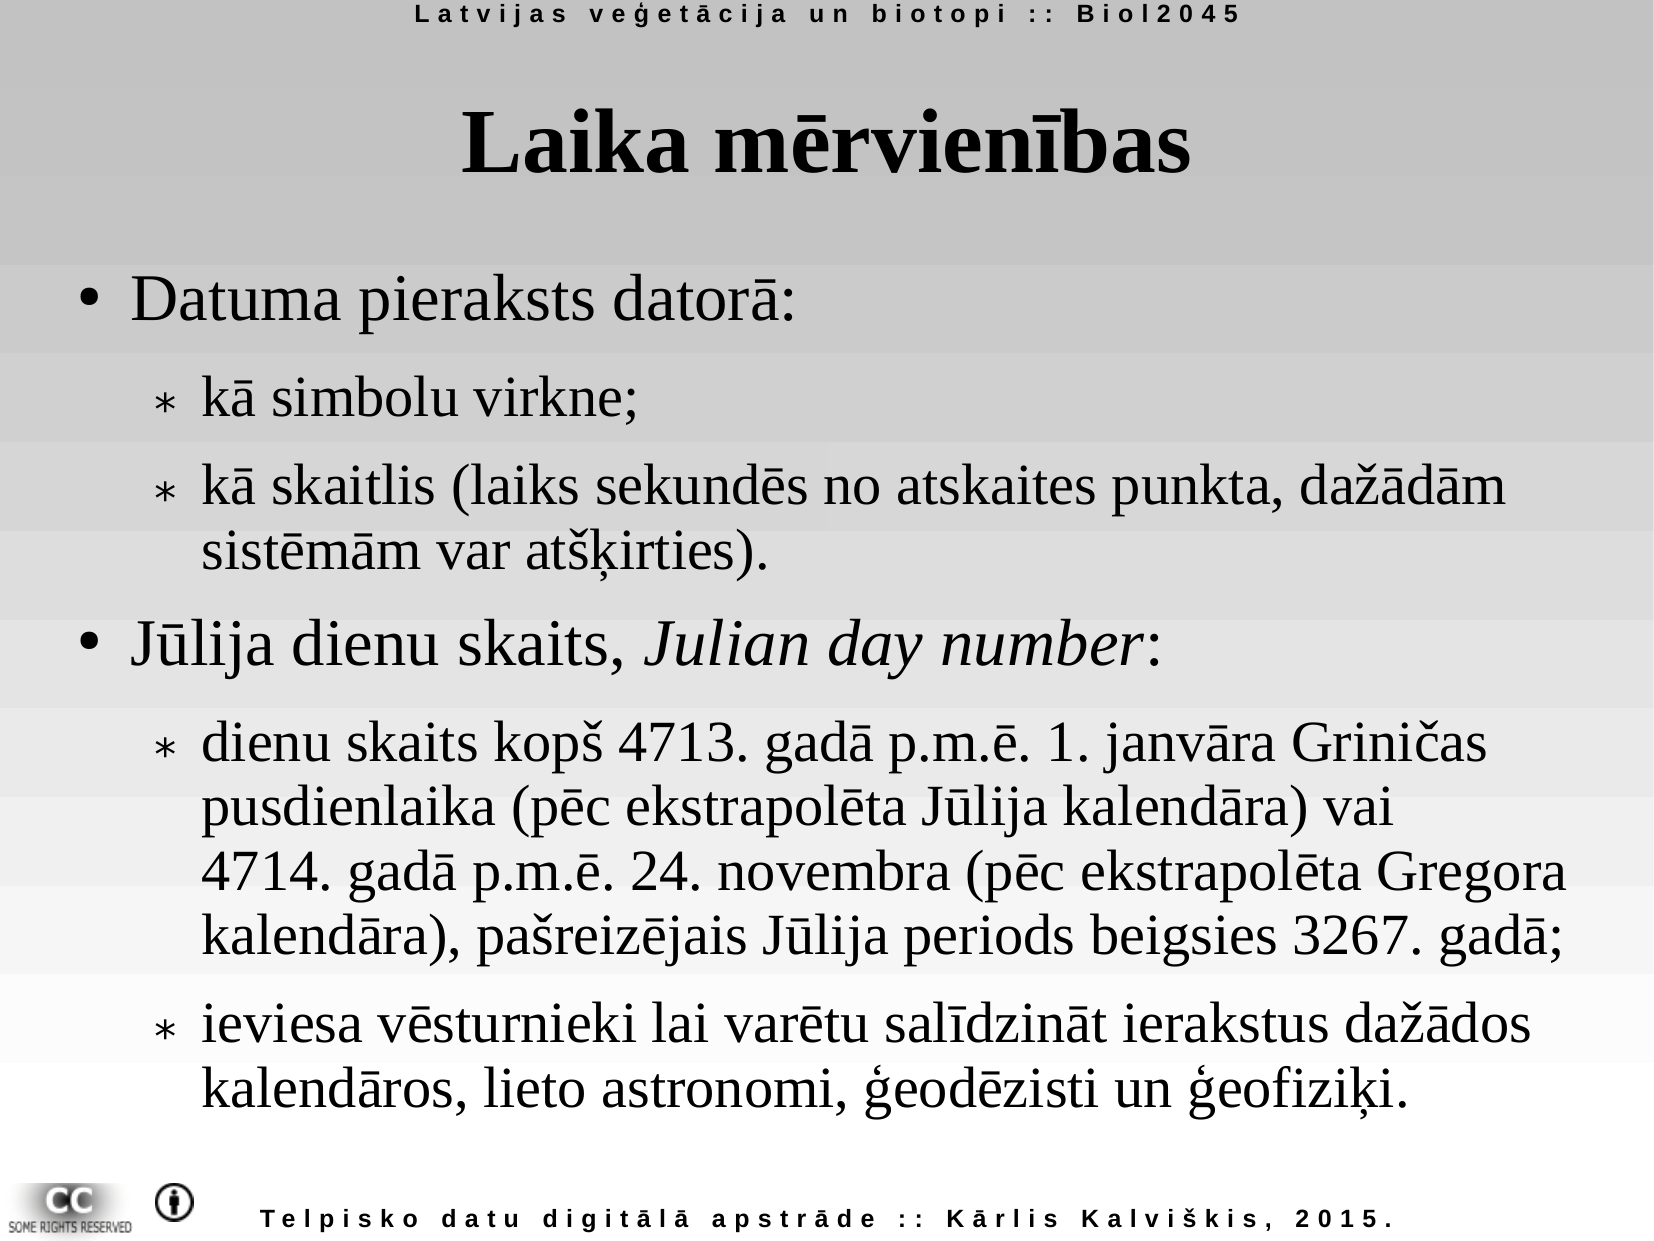

# Laika mērvienības
Datuma pieraksts datorā:
kā simbolu virkne;
kā skaitlis (laiks sekundēs no atskaites punkta, dažādām sistēmām var atšķirties).
Jūlija dienu skaits, Julian day number:
dienu skaits kopš 4713. gadā p.m.ē. 1. janvāra Griničas pusdienlaika (pēc ekstrapolēta Jūlija kalendāra) vai 4714. gadā p.m.ē. 24. novembra (pēc ekstrapolēta Gregora kalendāra), pašreizējais Jūlija periods beigsies 3267. gadā;
ieviesa vēsturnieki lai varētu salīdzināt ierakstus dažādos kalendāros, lieto astronomi, ģeodēzisti un ģeofiziķi.